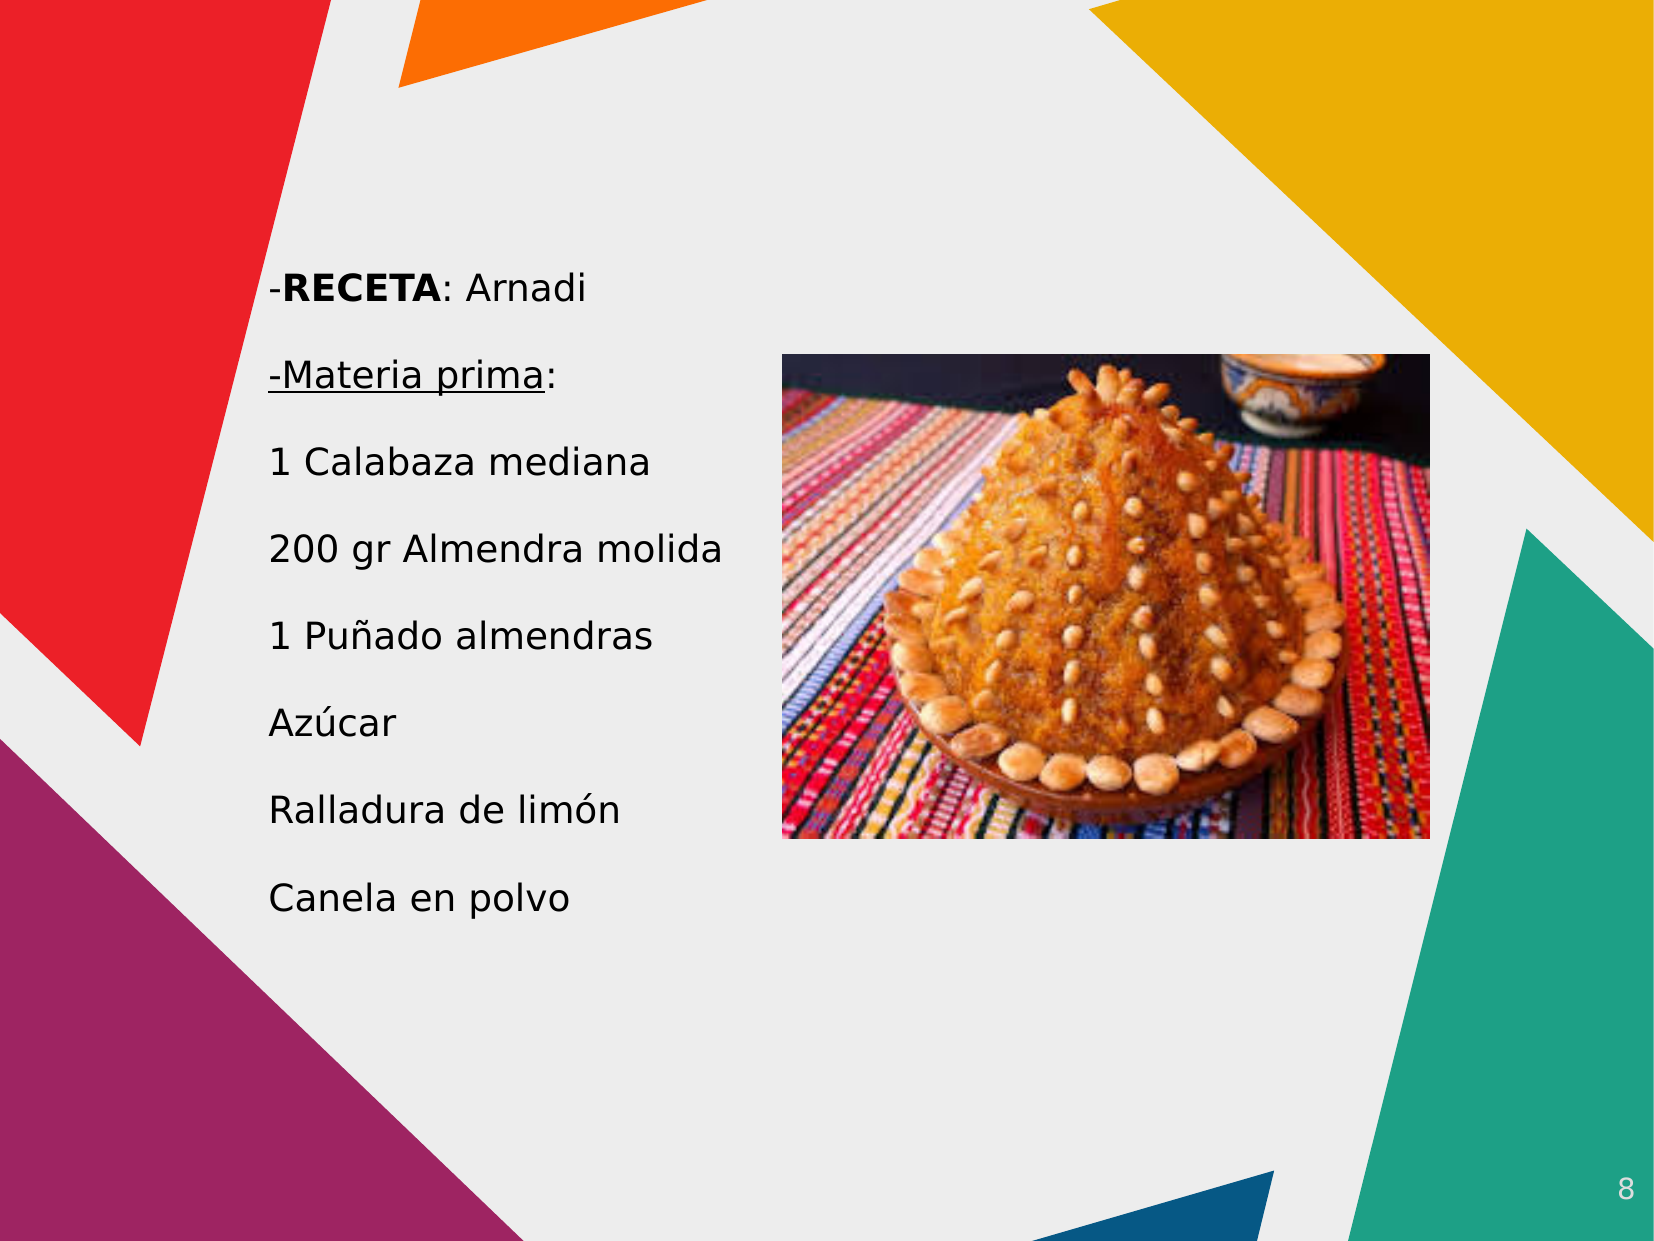

-RECETA: Arnadi
-Materia prima:
1 Calabaza mediana
200 gr Almendra molida
1 Puñado almendras
Azúcar
Ralladura de limón
Canela en polvo
8